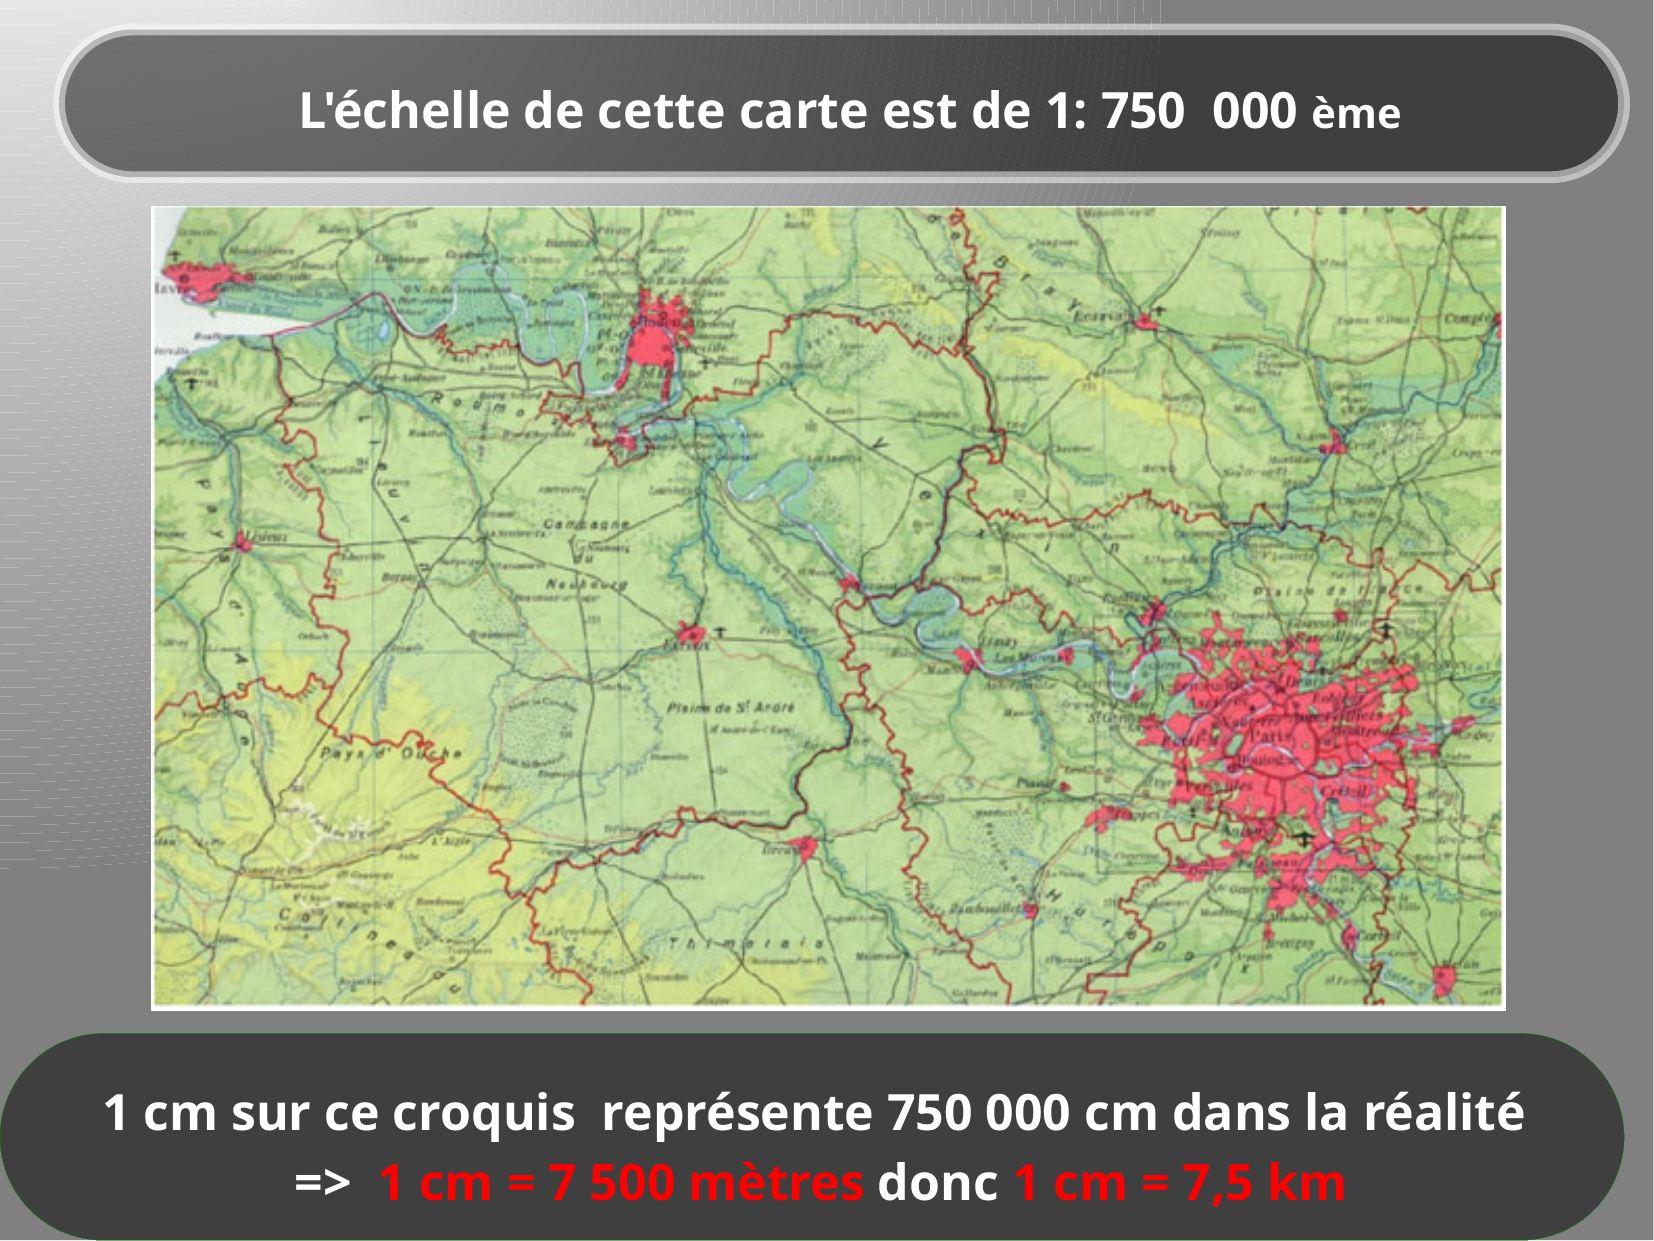

L'échelle de cette carte est de 1: 750 000 ème
1 cm sur ce croquis représente 750 000 cm dans la réalité
=> 1 cm = 7 500 mètres donc 1 cm = 7,5 km